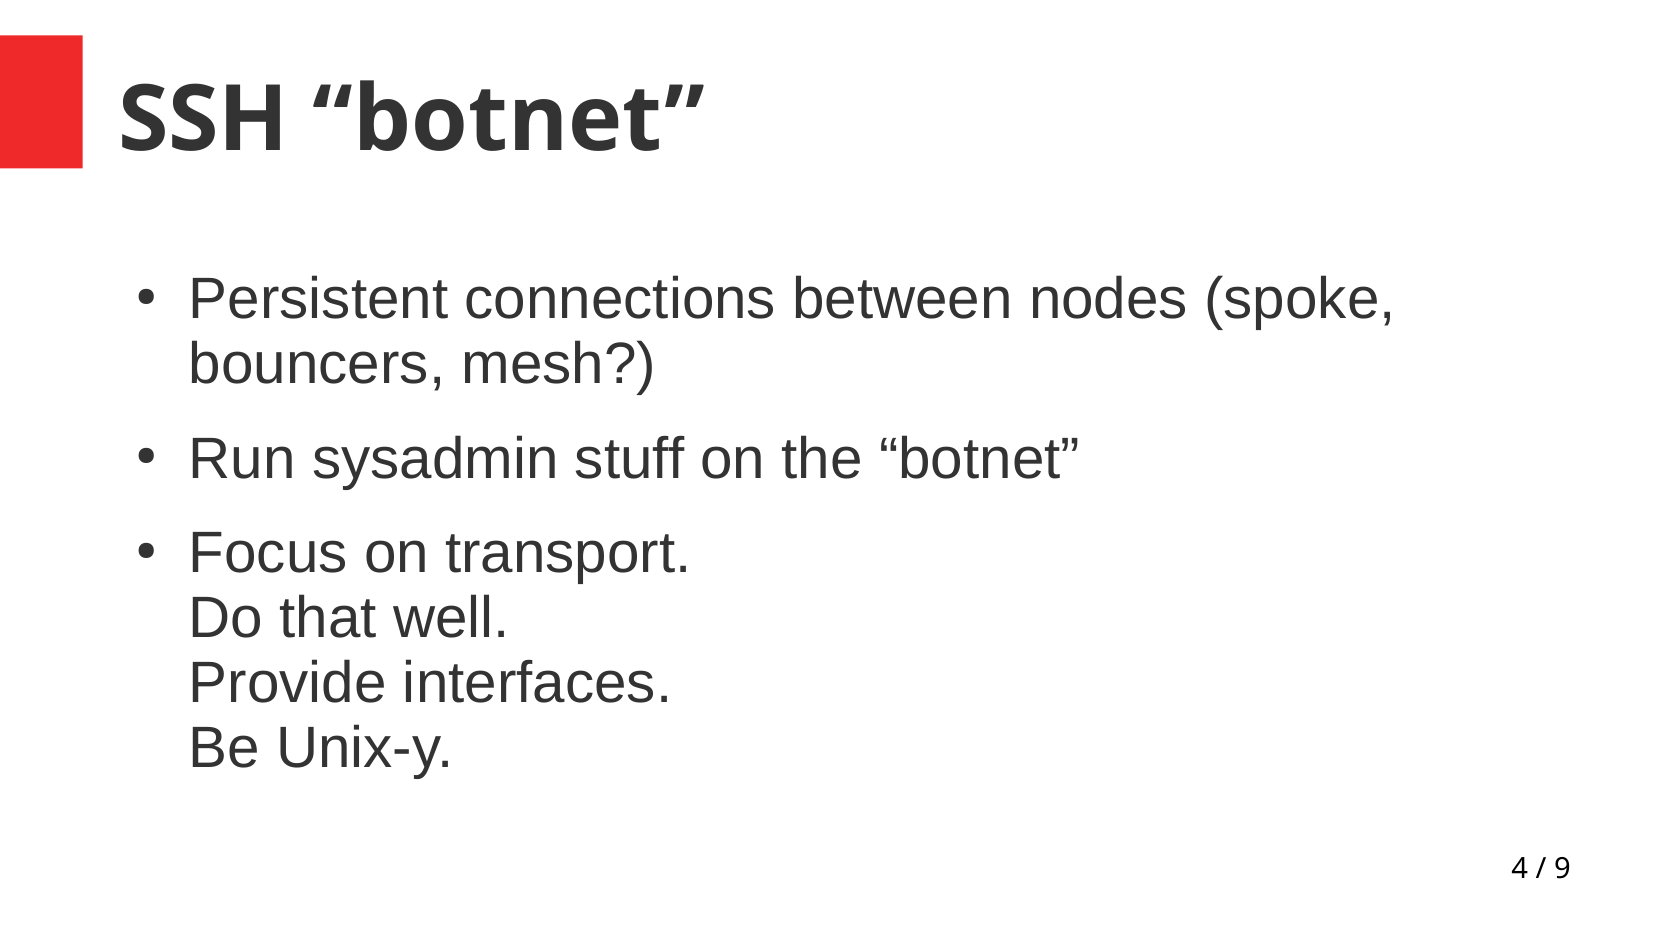

# SSH “botnet”
Persistent connections between nodes (spoke, bouncers, mesh?)
Run sysadmin stuff on the “botnet”
Focus on transport.
Do that well.
Provide interfaces.
Be Unix-y.
4